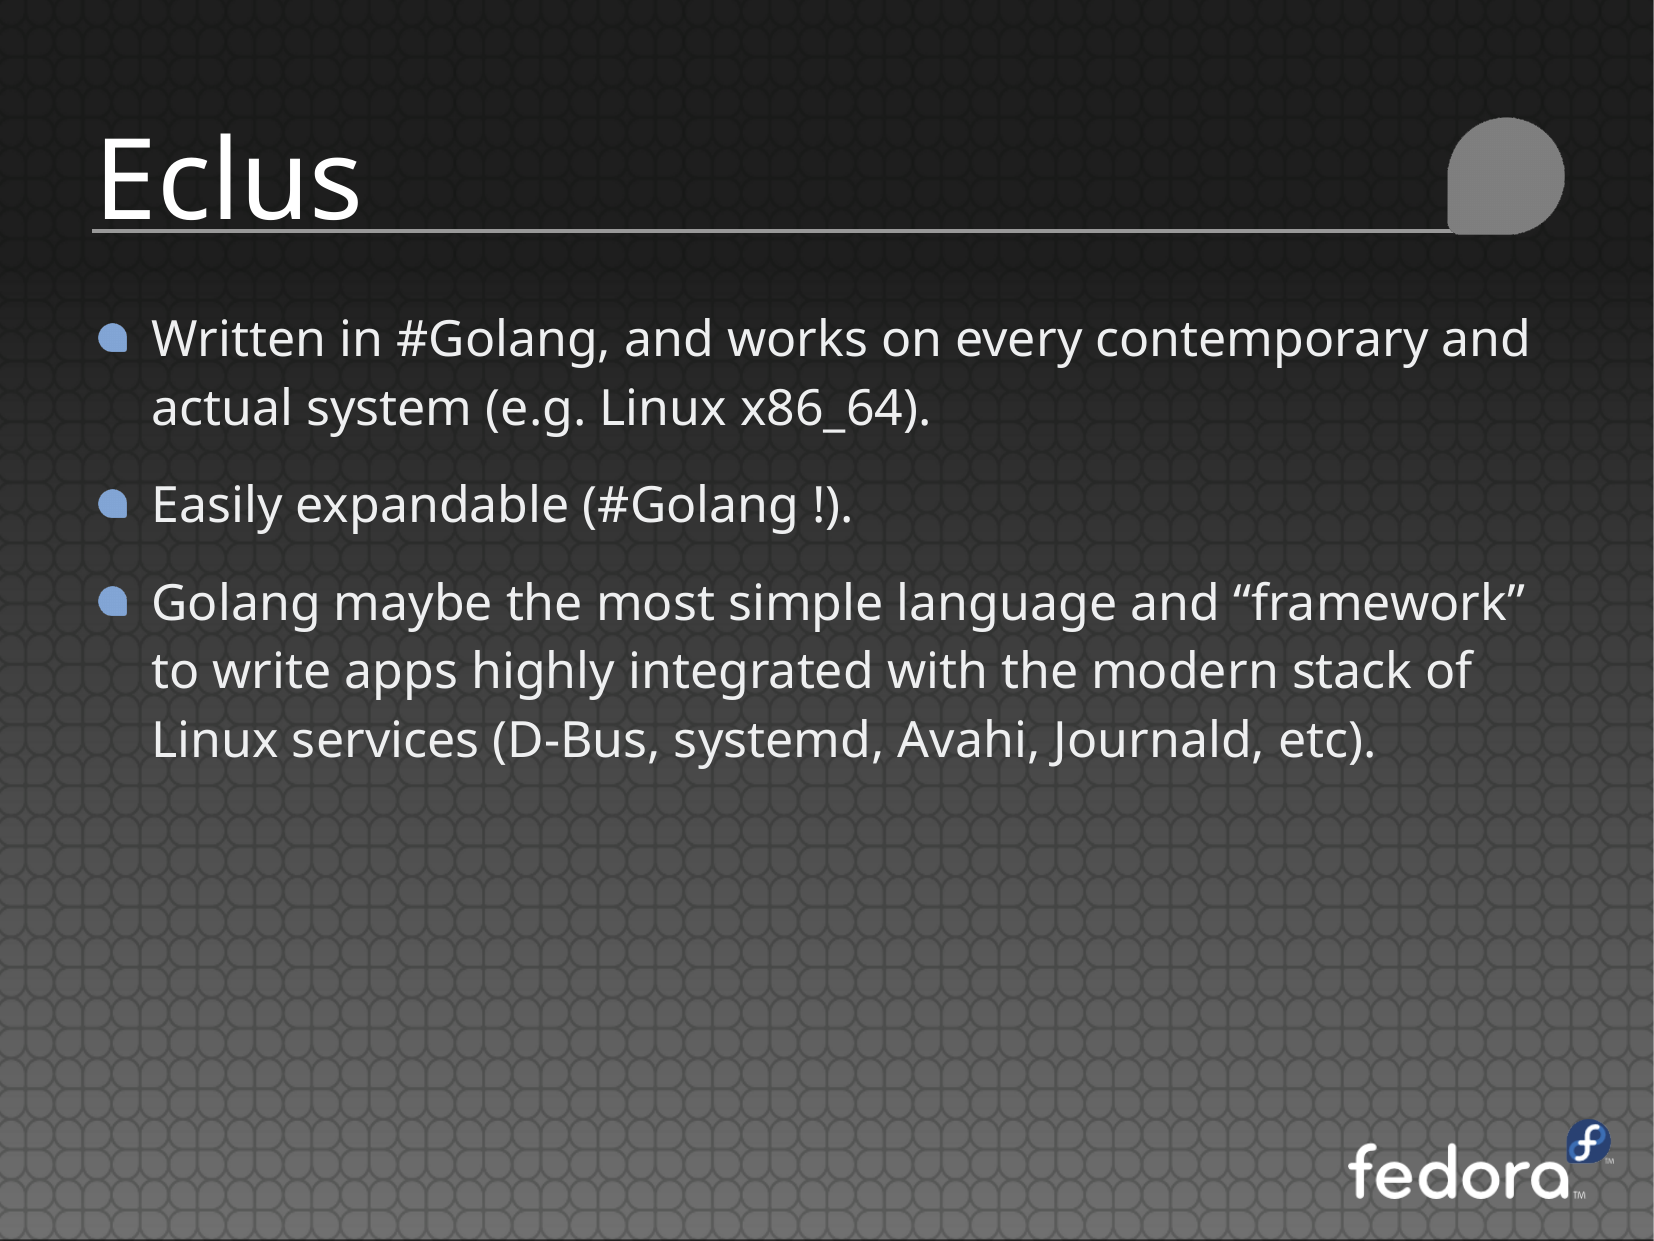

Eclus
# Written in #Golang, and works on every contemporary and actual system (e.g. Linux x86_64).
Easily expandable (#Golang !).
Golang maybe the most simple language and “framework” to write apps highly integrated with the modern stack of Linux services (D-Bus, systemd, Avahi, Journald, etc).